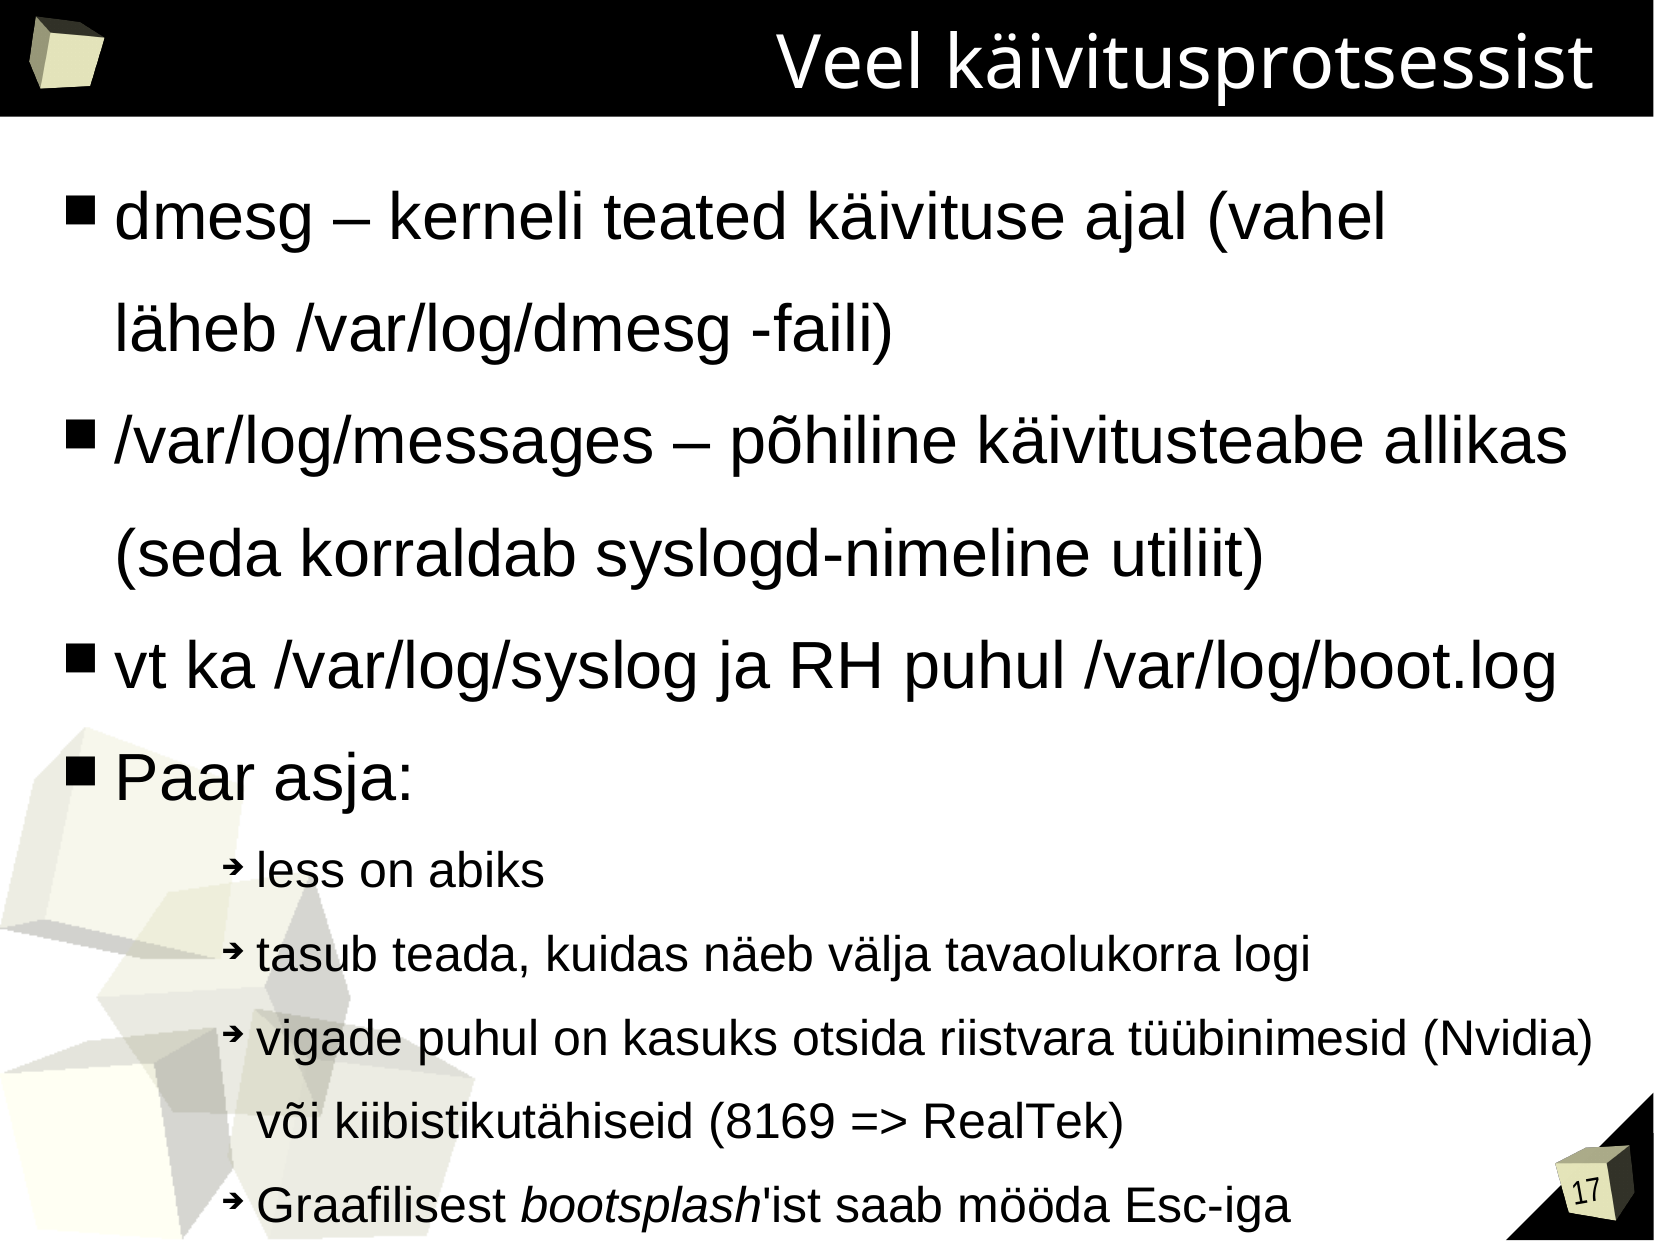

# Veel käivitusprotsessist
dmesg – kerneli teated käivituse ajal (vahel läheb /var/log/dmesg -faili)
/var/log/messages – põhiline käivitusteabe allikas (seda korraldab syslogd-nimeline utiliit)
vt ka /var/log/syslog ja RH puhul /var/log/boot.log
Paar asja:
less on abiks
tasub teada, kuidas näeb välja tavaolukorra logi
vigade puhul on kasuks otsida riistvara tüübinimesid (Nvidia) või kiibistikutähiseid (8169 => RealTek)
Graafilisest bootsplash'ist saab mööda Esc-iga